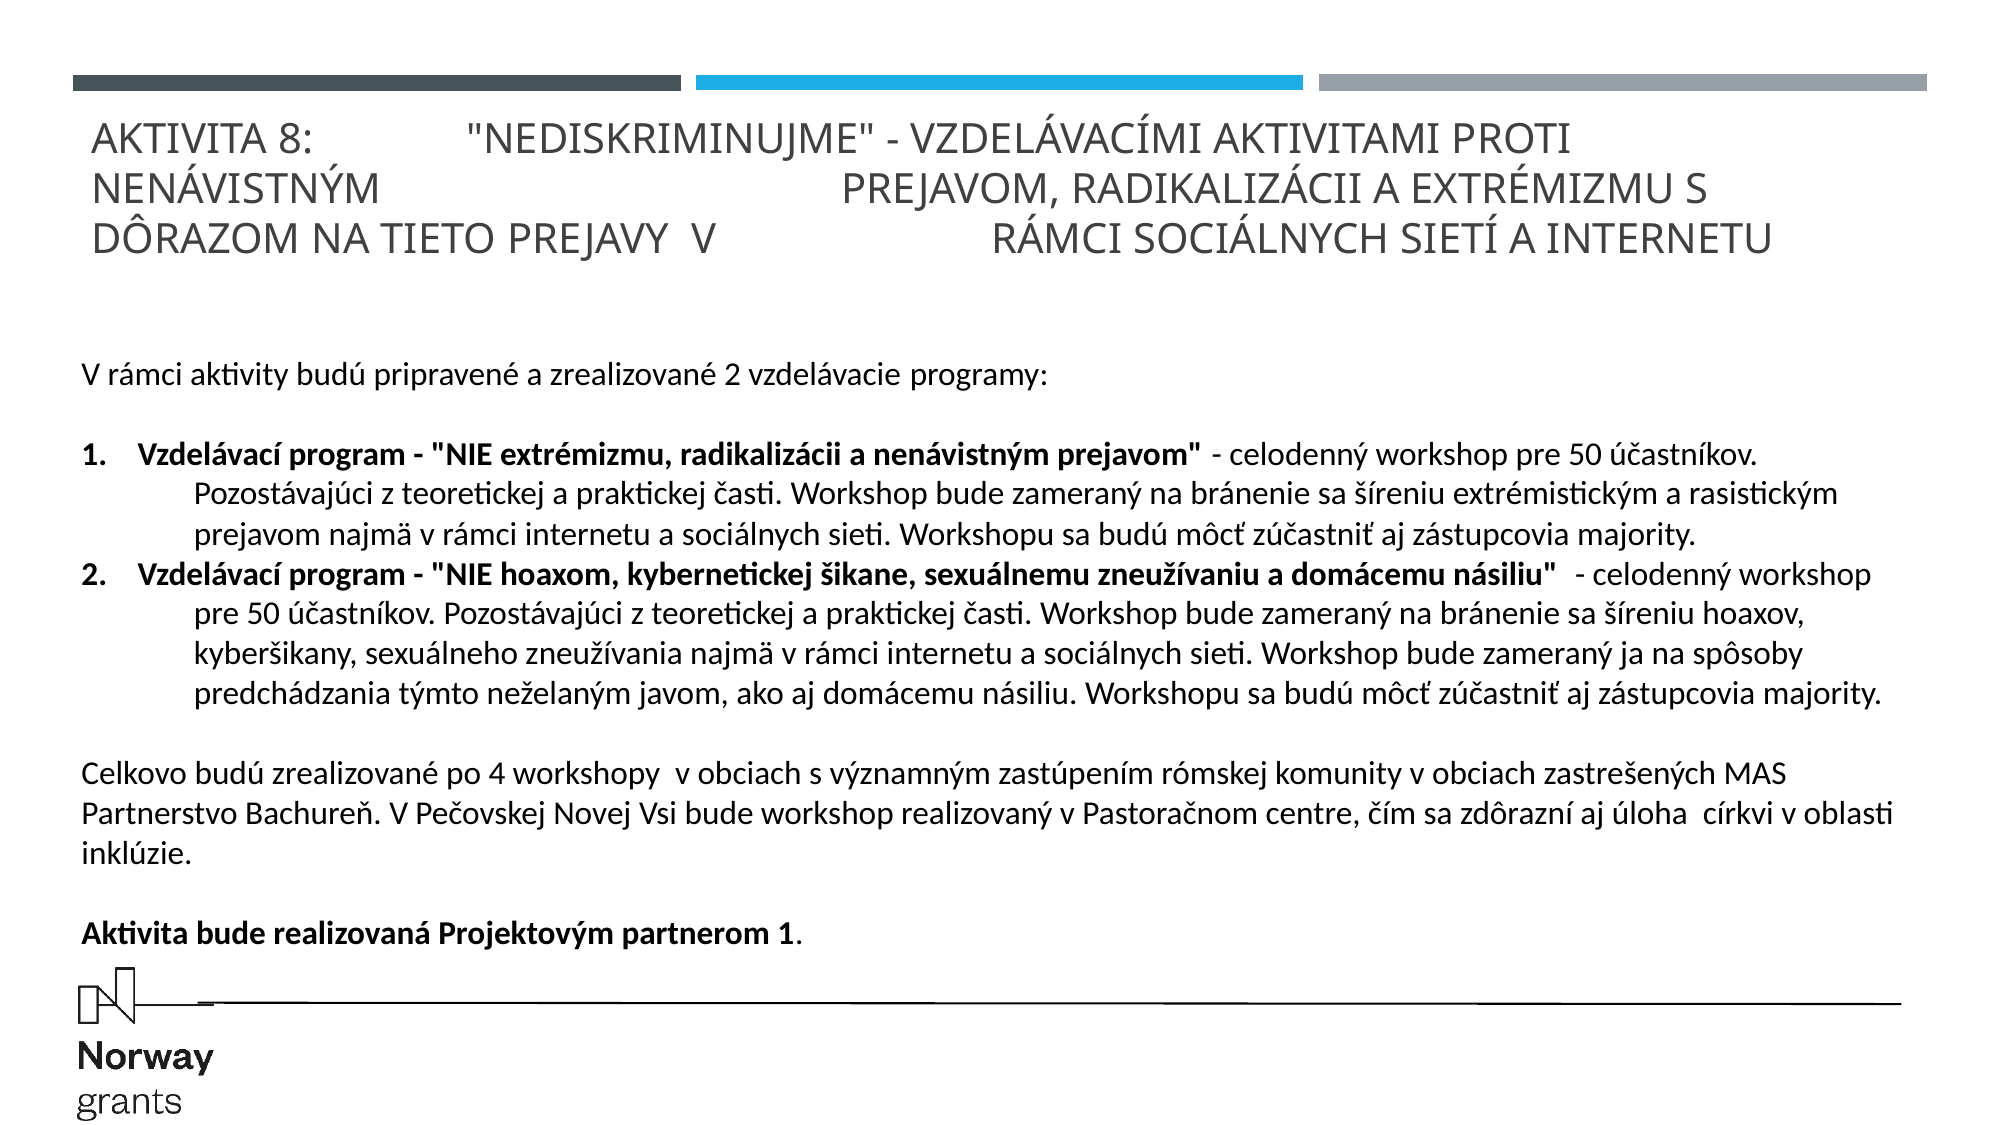

# Aktivita 8: 		"Nediskriminujme" - vzdelávacími aktivitami proti nenávistným 						prejavom, radikalizácii a extrémizmu s dôrazom na tieto prejavy v 				rámci sociálnych sietí a internetu
V rámci aktivity budú pripravené a zrealizované 2 vzdelávacie programy:
Vzdelávací program - "NIE extrémizmu, radikalizácii a nenávistným prejavom" - celodenný workshop pre 50 účastníkov. Pozostávajúci z teoretickej a praktickej časti. Workshop bude zameraný na bránenie sa šíreniu extrémistickým a rasistickým prejavom najmä v rámci internetu a sociálnych sieti. Workshopu sa budú môcť zúčastniť aj zástupcovia majority.
Vzdelávací program - "NIE hoaxom, kybernetickej šikane, sexuálnemu zneužívaniu a domácemu násiliu" - celodenný workshop pre 50 účastníkov. Pozostávajúci z teoretickej a praktickej časti. Workshop bude zameraný na bránenie sa šíreniu hoaxov, kyberšikany, sexuálneho zneužívania najmä v rámci internetu a sociálnych sieti. Workshop bude zameraný ja na spôsoby predchádzania týmto neželaným javom, ako aj domácemu násiliu. Workshopu sa budú môcť zúčastniť aj zástupcovia majority.
Celkovo budú zrealizované po 4 workshopy v obciach s významným zastúpením rómskej komunity v obciach zastrešených MAS Partnerstvo Bachureň. V Pečovskej Novej Vsi bude workshop realizovaný v Pastoračnom centre, čím sa zdôrazní aj úloha církvi v oblasti inklúzie.
Aktivita bude realizovaná Projektovým partnerom 1.